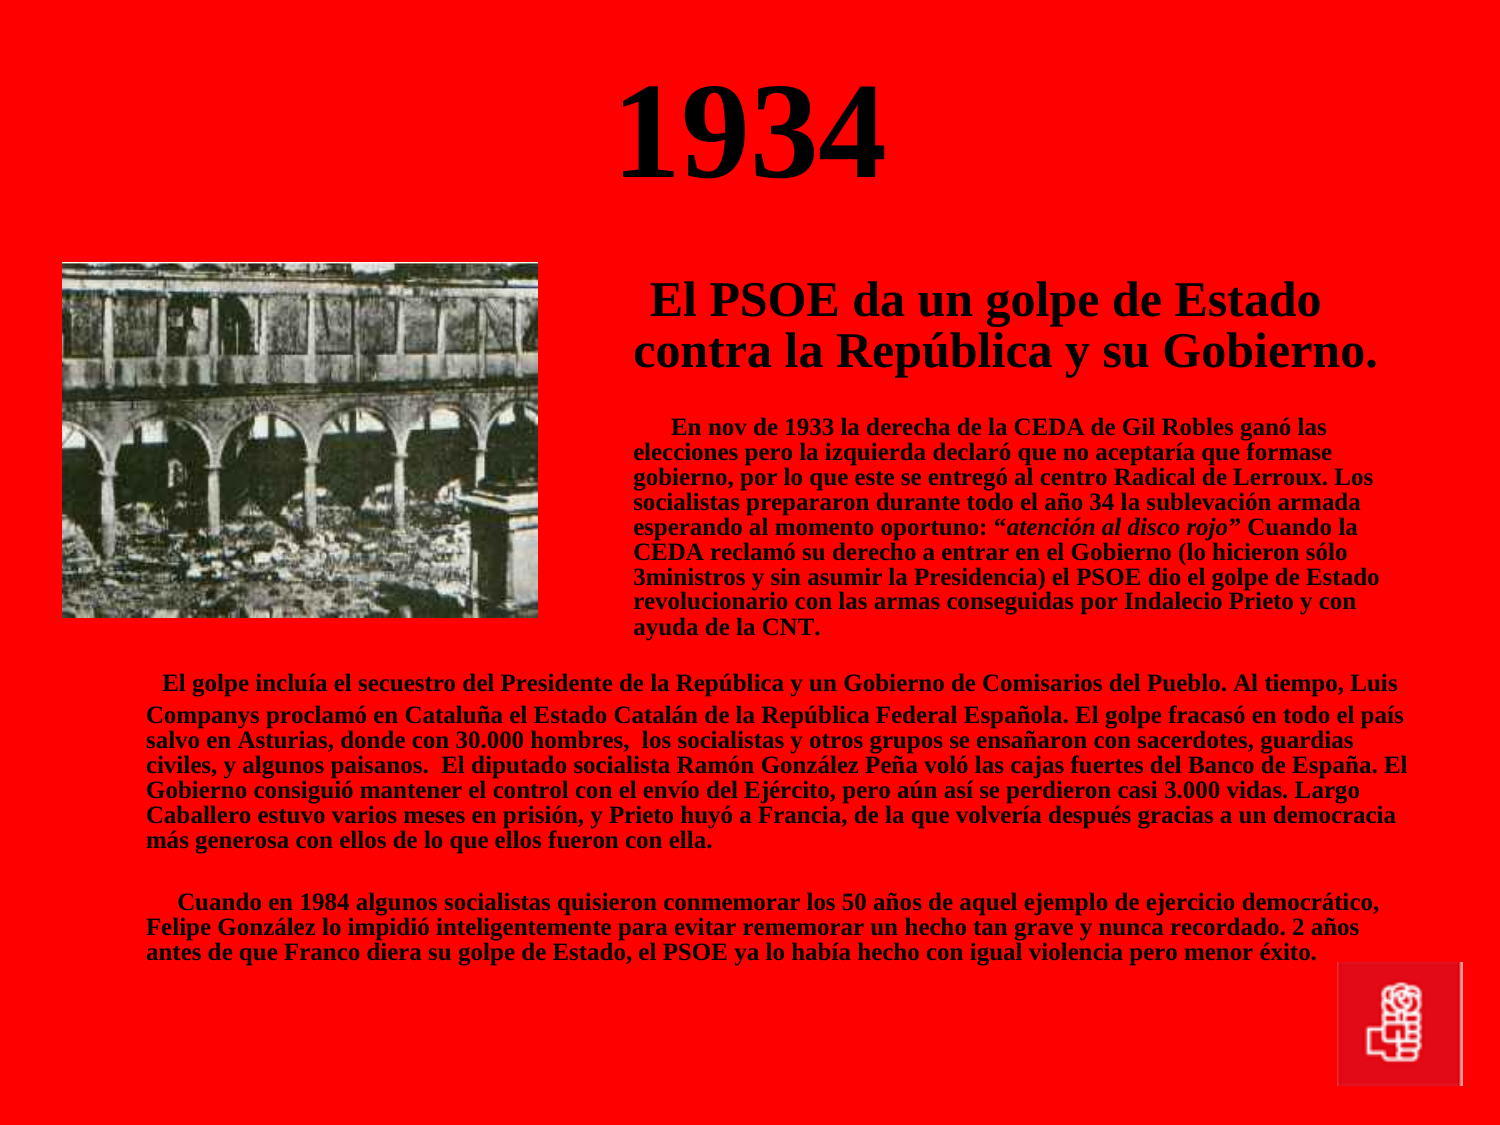

# 1934
 El PSOE da un golpe de Estado contra la República y su Gobierno.
 En nov de 1933 la derecha de la CEDA de Gil Robles ganó las elecciones pero la izquierda declaró que no aceptaría que formase gobierno, por lo que este se entregó al centro Radical de Lerroux. Los socialistas prepararon durante todo el año 34 la sublevación armada esperando al momento oportuno: “atención al disco rojo” Cuando la CEDA reclamó su derecho a entrar en el Gobierno (lo hicieron sólo 3ministros y sin asumir la Presidencia) el PSOE dio el golpe de Estado revolucionario con las armas conseguidas por Indalecio Prieto y con ayuda de la CNT.
 El golpe incluía el secuestro del Presidente de la República y un Gobierno de Comisarios del Pueblo. Al tiempo, Luis Companys proclamó en Cataluña el Estado Catalán de la República Federal Española. El golpe fracasó en todo el país salvo en Asturias, donde con 30.000 hombres, los socialistas y otros grupos se ensañaron con sacerdotes, guardias civiles, y algunos paisanos. El diputado socialista Ramón González Peña voló las cajas fuertes del Banco de España. El Gobierno consiguió mantener el control con el envío del Ejército, pero aún así se perdieron casi 3.000 vidas. Largo Caballero estuvo varios meses en prisión, y Prieto huyó a Francia, de la que volvería después gracias a un democracia más generosa con ellos de lo que ellos fueron con ella.
 Cuando en 1984 algunos socialistas quisieron conmemorar los 50 años de aquel ejemplo de ejercicio democrático, Felipe González lo impidió inteligentemente para evitar rememorar un hecho tan grave y nunca recordado. 2 años antes de que Franco diera su golpe de Estado, el PSOE ya lo había hecho con igual violencia pero menor éxito.